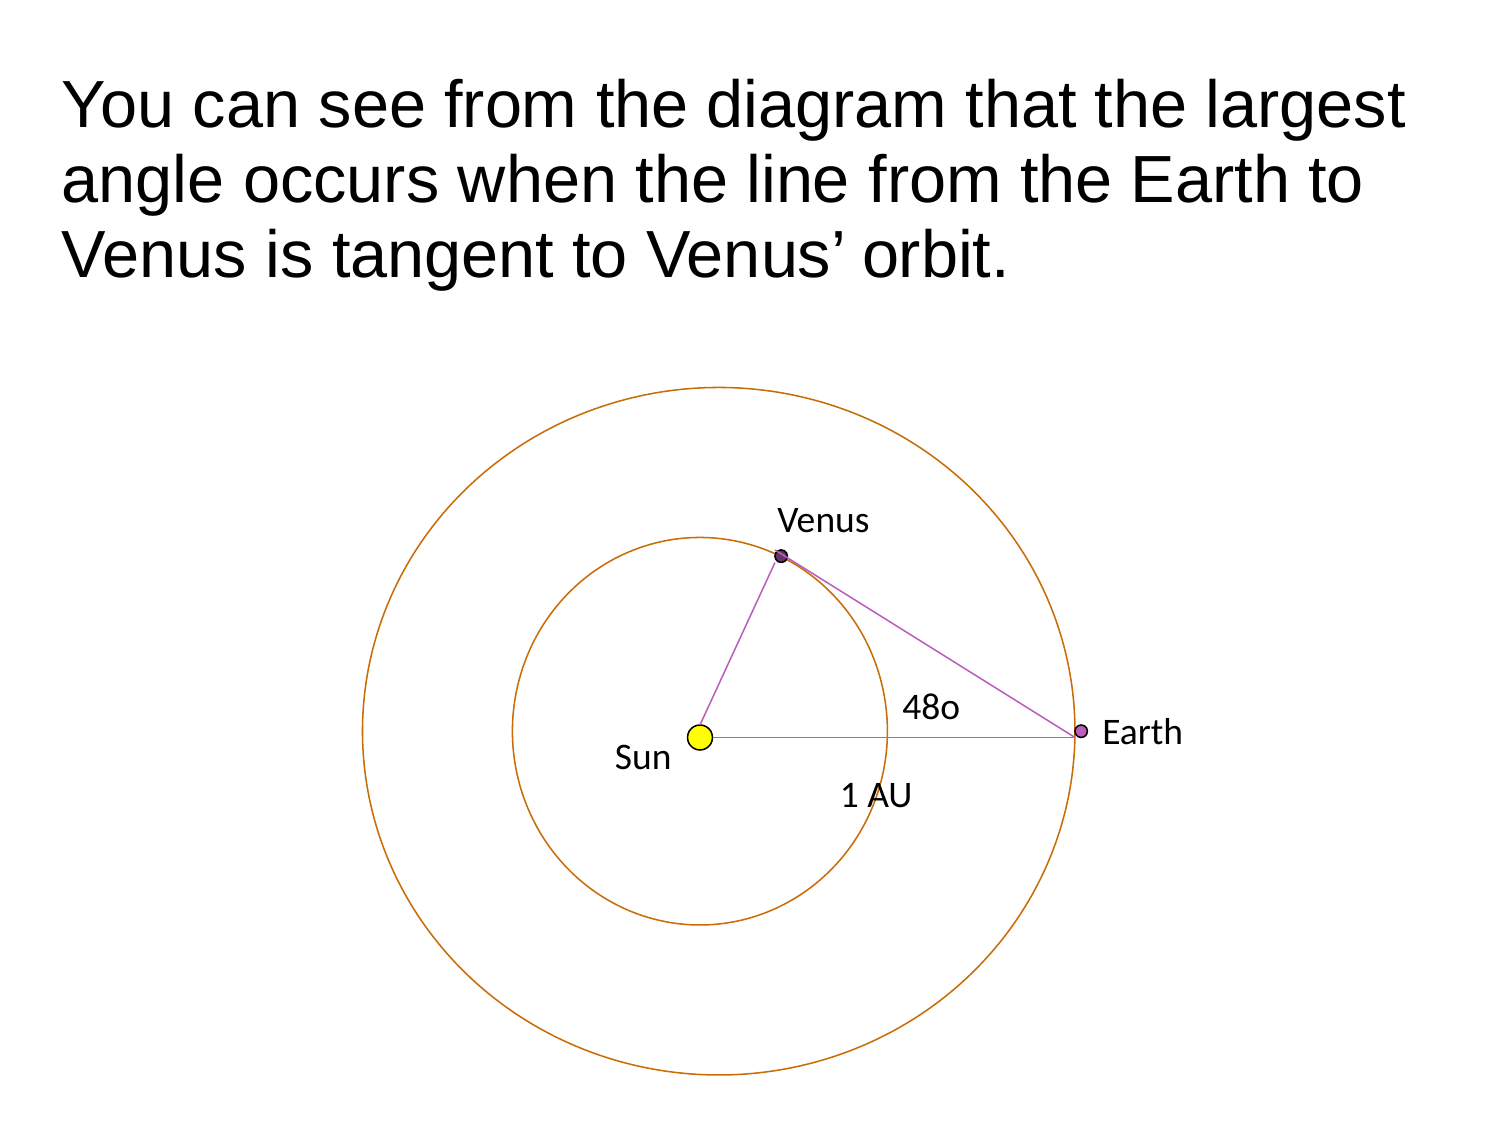

You can see from the diagram that the largest angle occurs when the line from the Earth to Venus is tangent to Venus’ orbit.
Venus
48o
Earth
Sun
1 AU